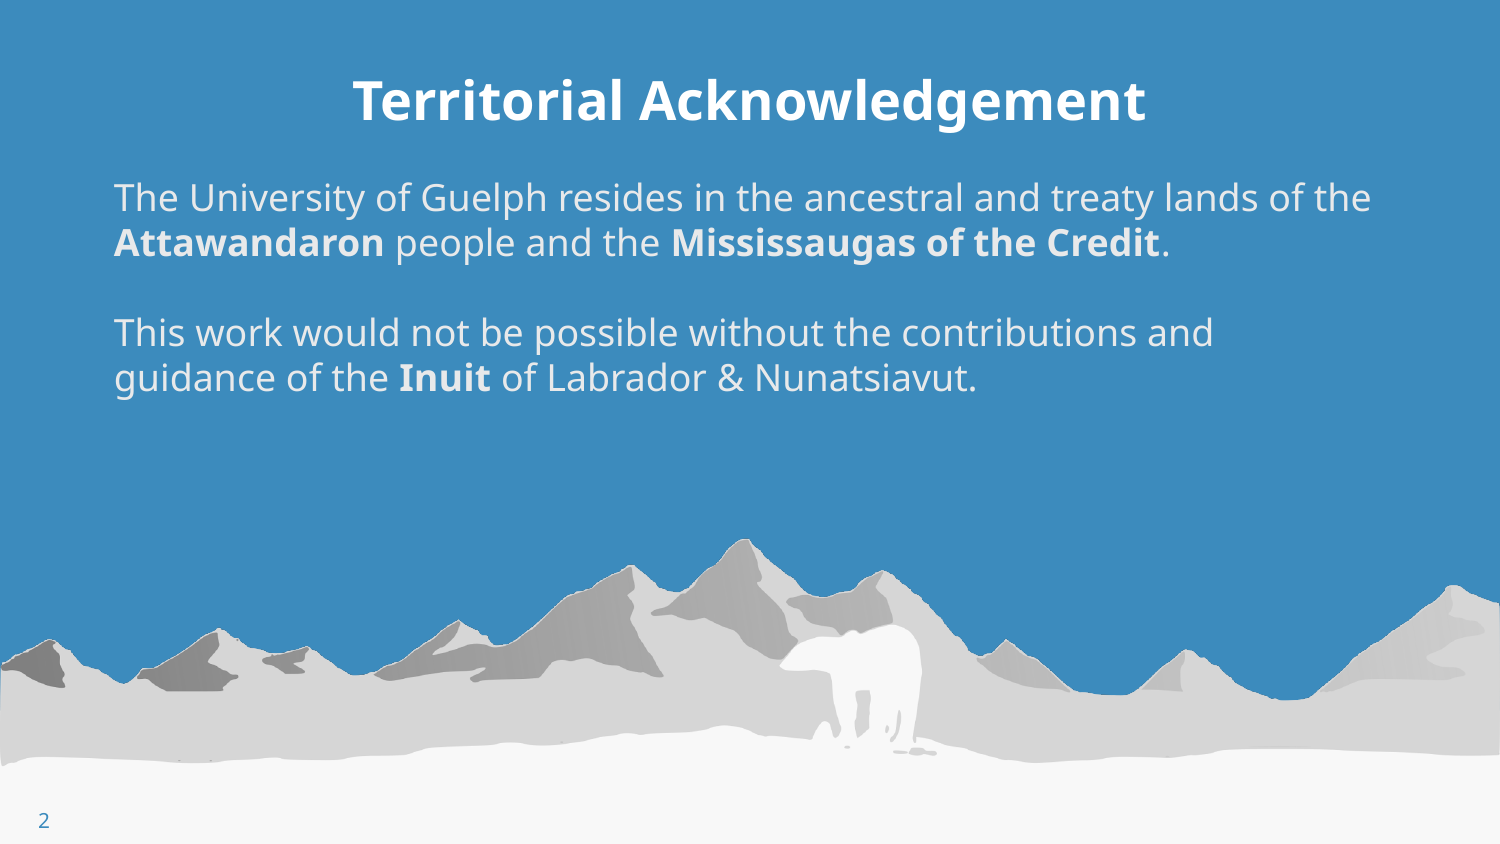

# Territorial Acknowledgement
The University of Guelph resides in the ancestral and treaty lands of the Attawandaron people and the Mississaugas of the Credit.
This work would not be possible without the contributions and guidance of the Inuit of Labrador & Nunatsiavut.